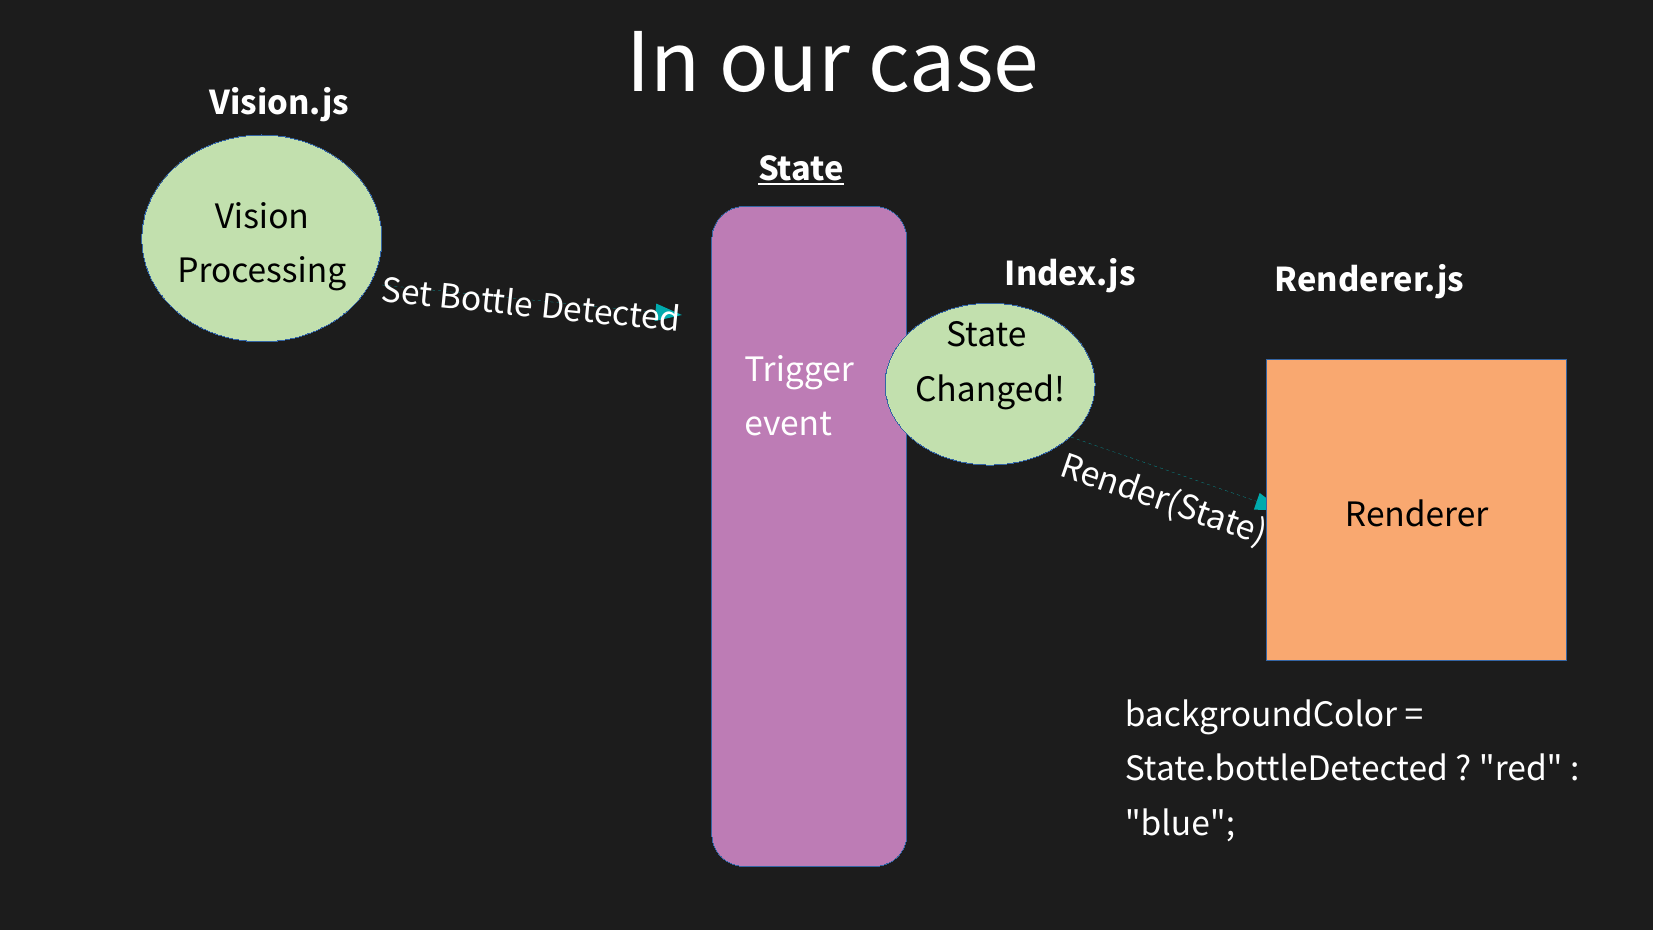

# In our case
Vision.js
State
Vision
Processing
Index.js
Renderer.js
Set Bottle Detected
State
Changed!
Trigger
event
Renderer
Render(State)
backgroundColor = State.bottleDetected ? "red" : "blue";